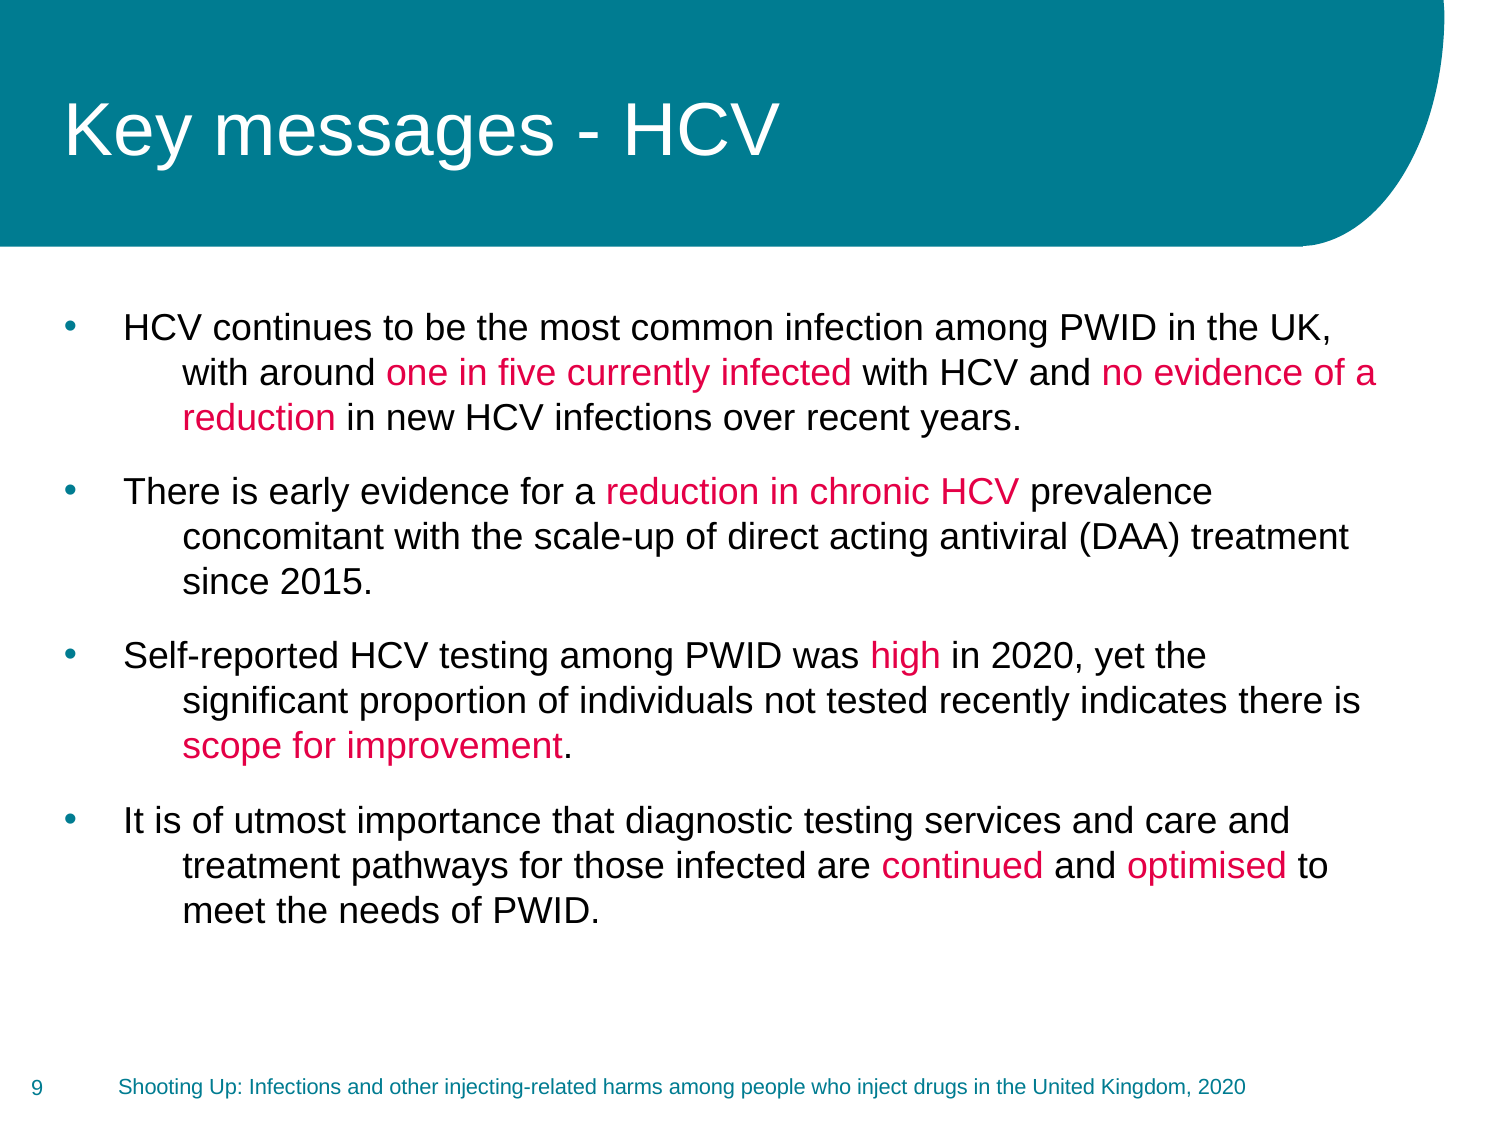

Key messages - HCV
HCV continues to be the most common infection among PWID in the UK, with around one in five currently infected with HCV and no evidence of a reduction in new HCV infections over recent years.
There is early evidence for a reduction in chronic HCV prevalence concomitant with the scale-up of direct acting antiviral (DAA) treatment since 2015.
Self-reported HCV testing among PWID was high in 2020, yet the significant proportion of individuals not tested recently indicates there is scope for improvement.
It is of utmost importance that diagnostic testing services and care and treatment pathways for those infected are continued and optimised to meet the needs of PWID.
8
Shooting Up: Infections and other injecting-related harms among people who inject drugs in the United Kingdom, 2020